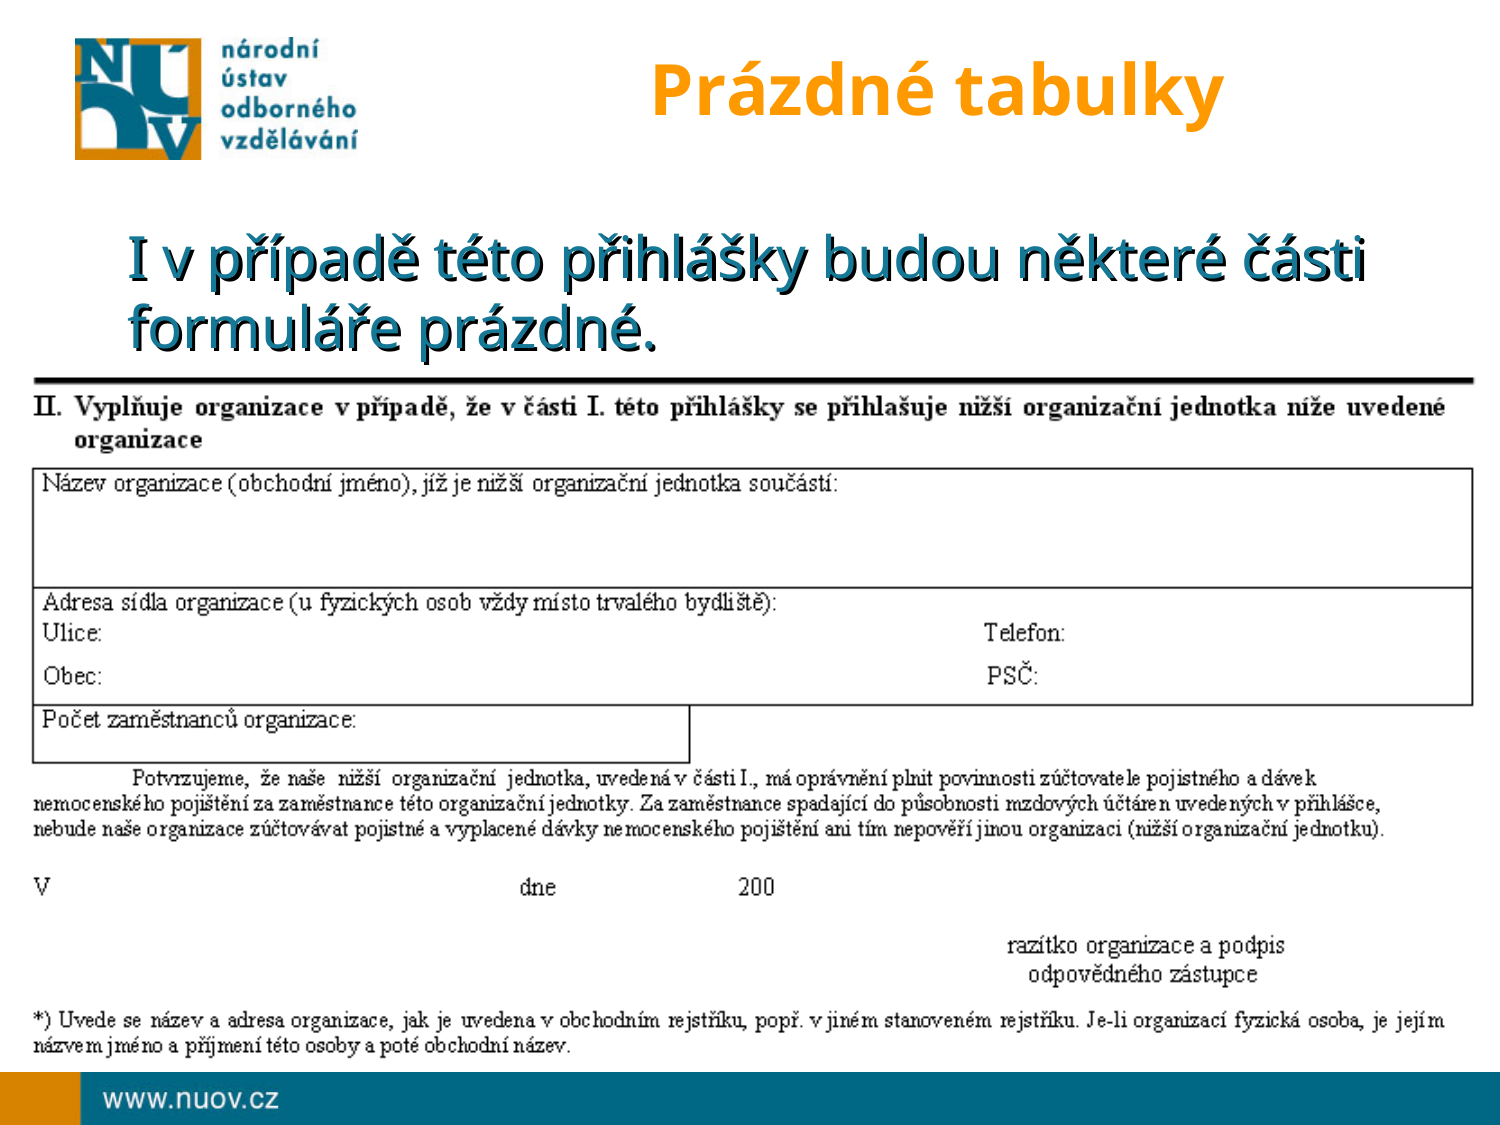

Prázdné tabulky
I v případě této přihlášky budou některé části formuláře prázdné.